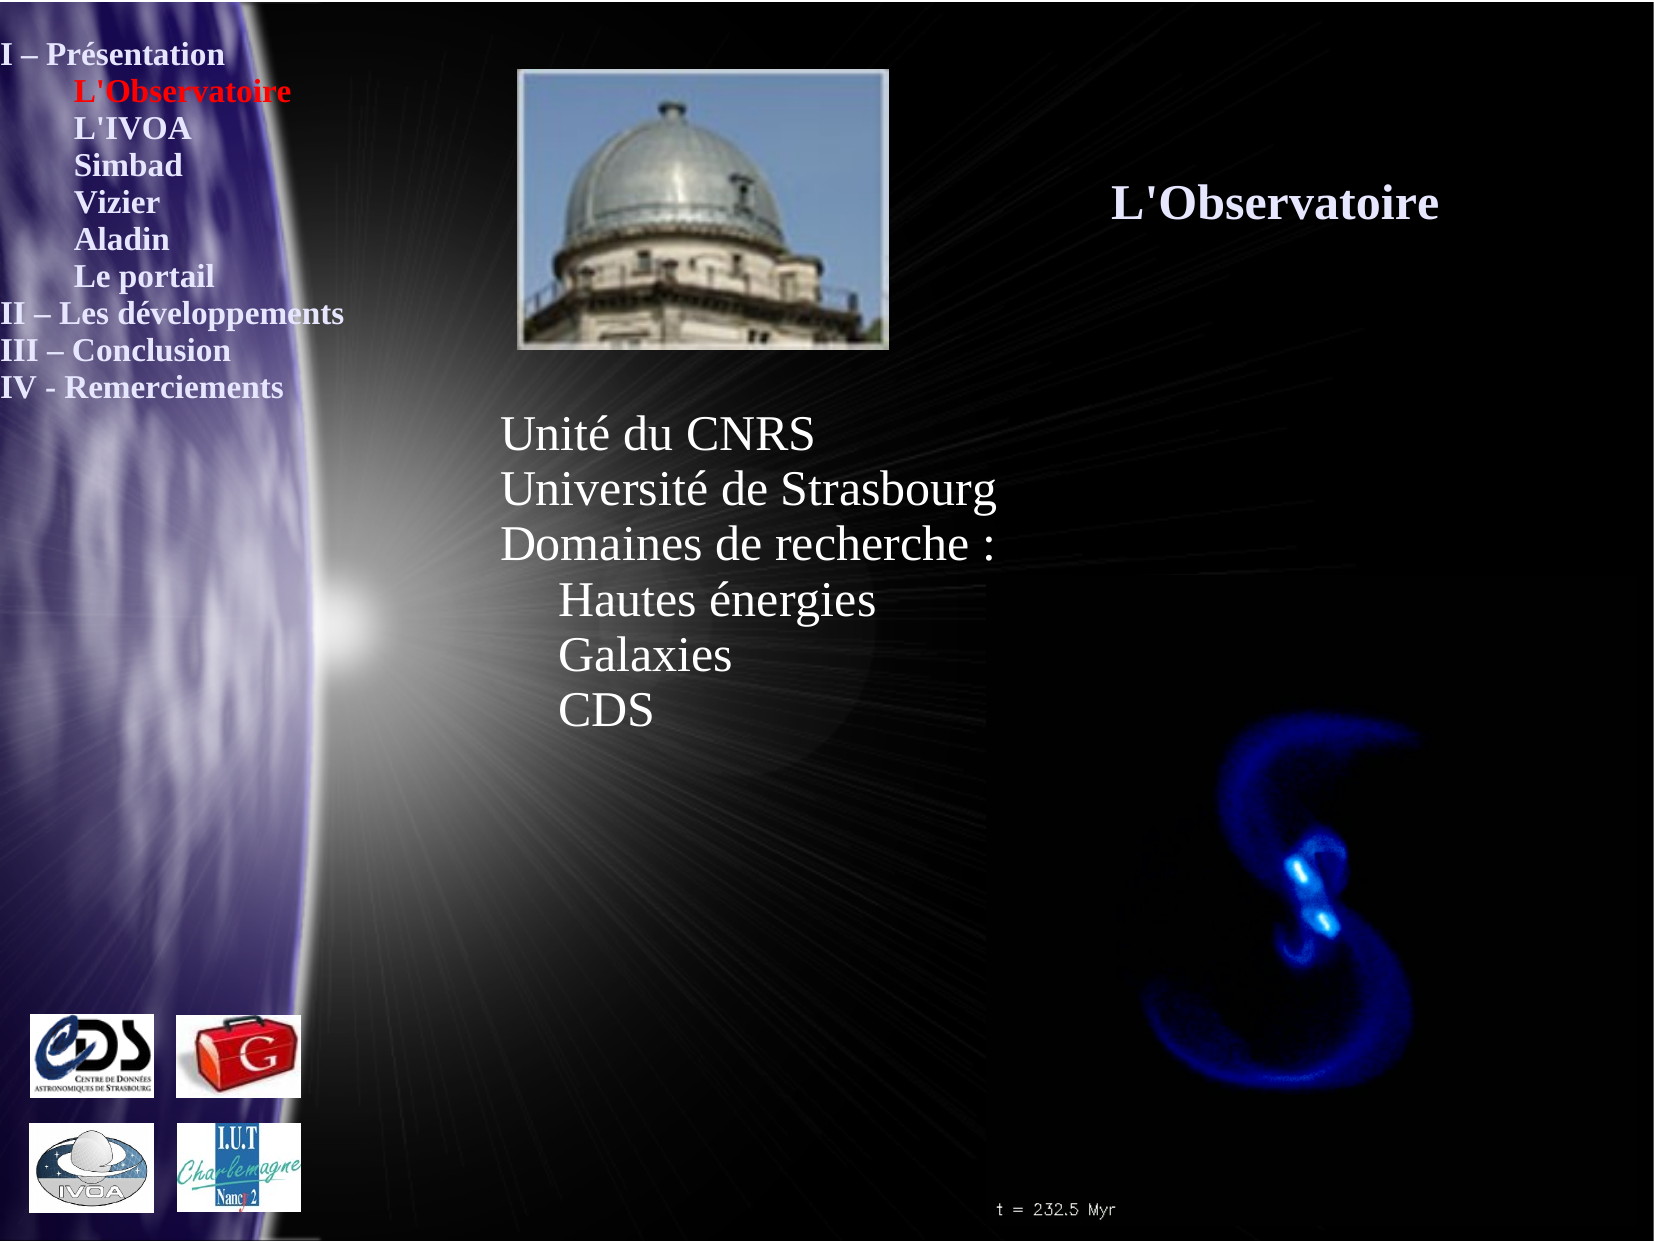

# I – Présentation L'Observatoire L'IVOA Simbad Vizier Aladin Le portail II – Les développements III – Conclusion IV - Remerciements
L'Observatoire
 Unité du CNRS
 Université de Strasbourg
 Domaines de recherche :
Hautes énergies
Galaxies
CDS